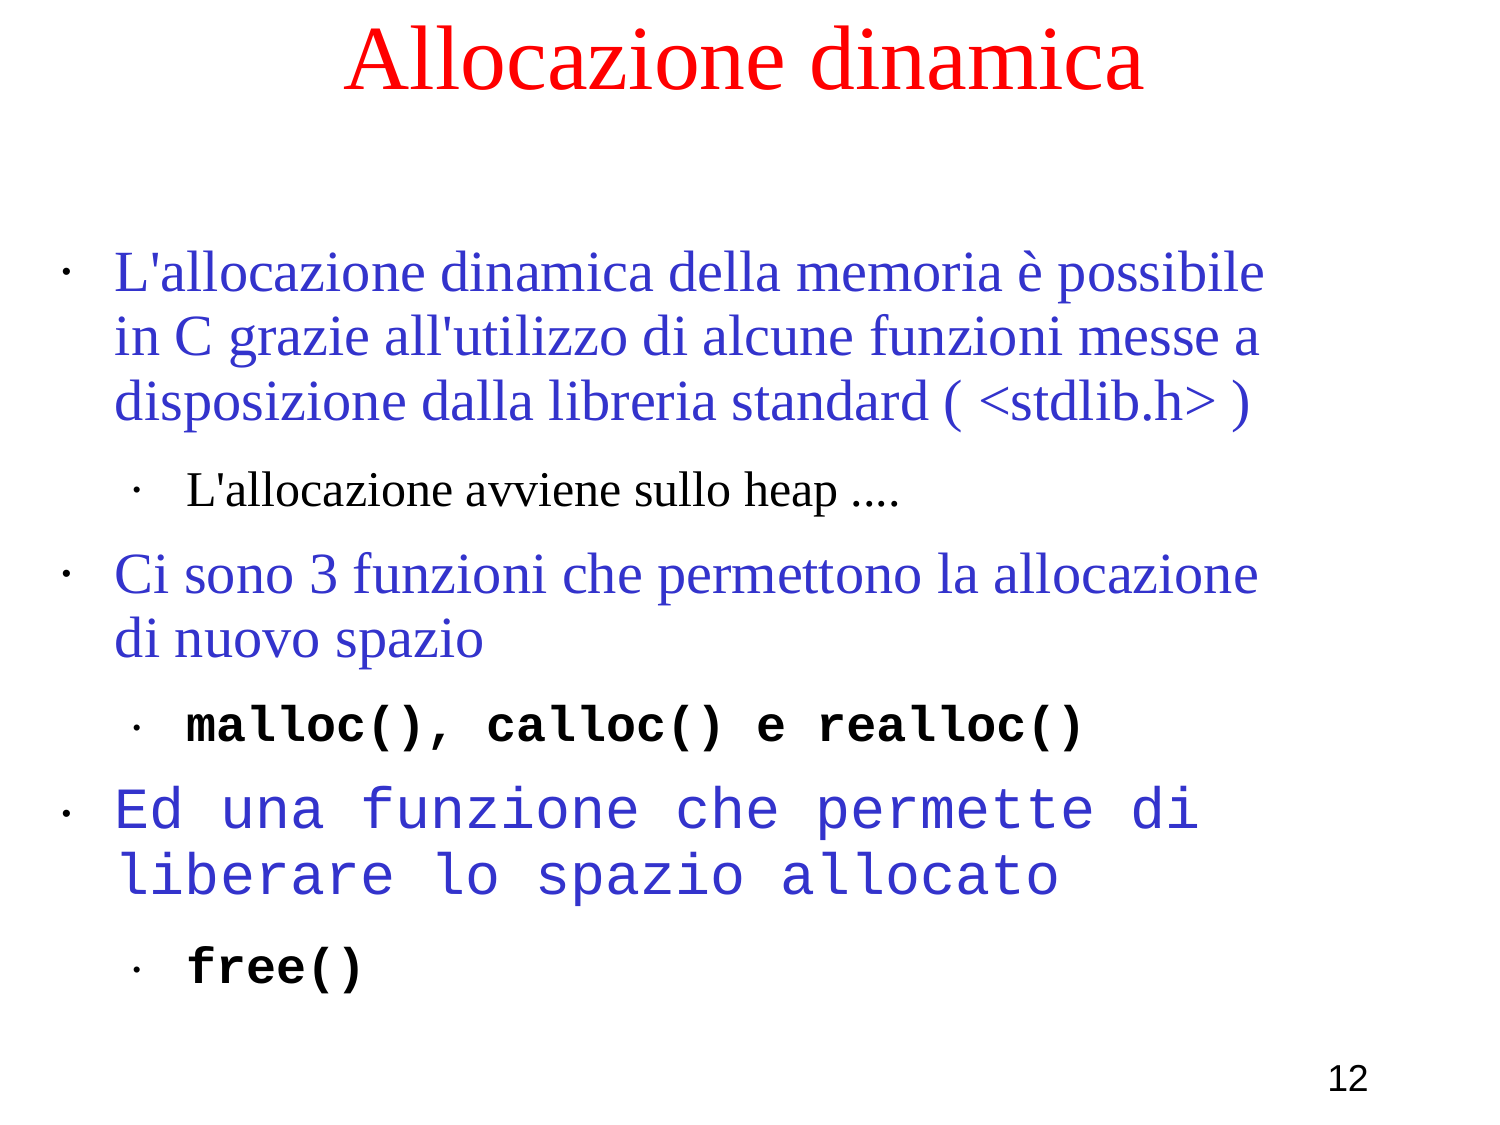

# Allocazione dinamica
L'allocazione dinamica della memoria è possibile in C grazie all'utilizzo di alcune funzioni messe a disposizione dalla libreria standard ( <stdlib.h> )
L'allocazione avviene sullo heap ....
Ci sono 3 funzioni che permettono la allocazione di nuovo spazio
malloc(), calloc() e realloc()
Ed una funzione che permette di liberare lo spazio allocato
free()
12